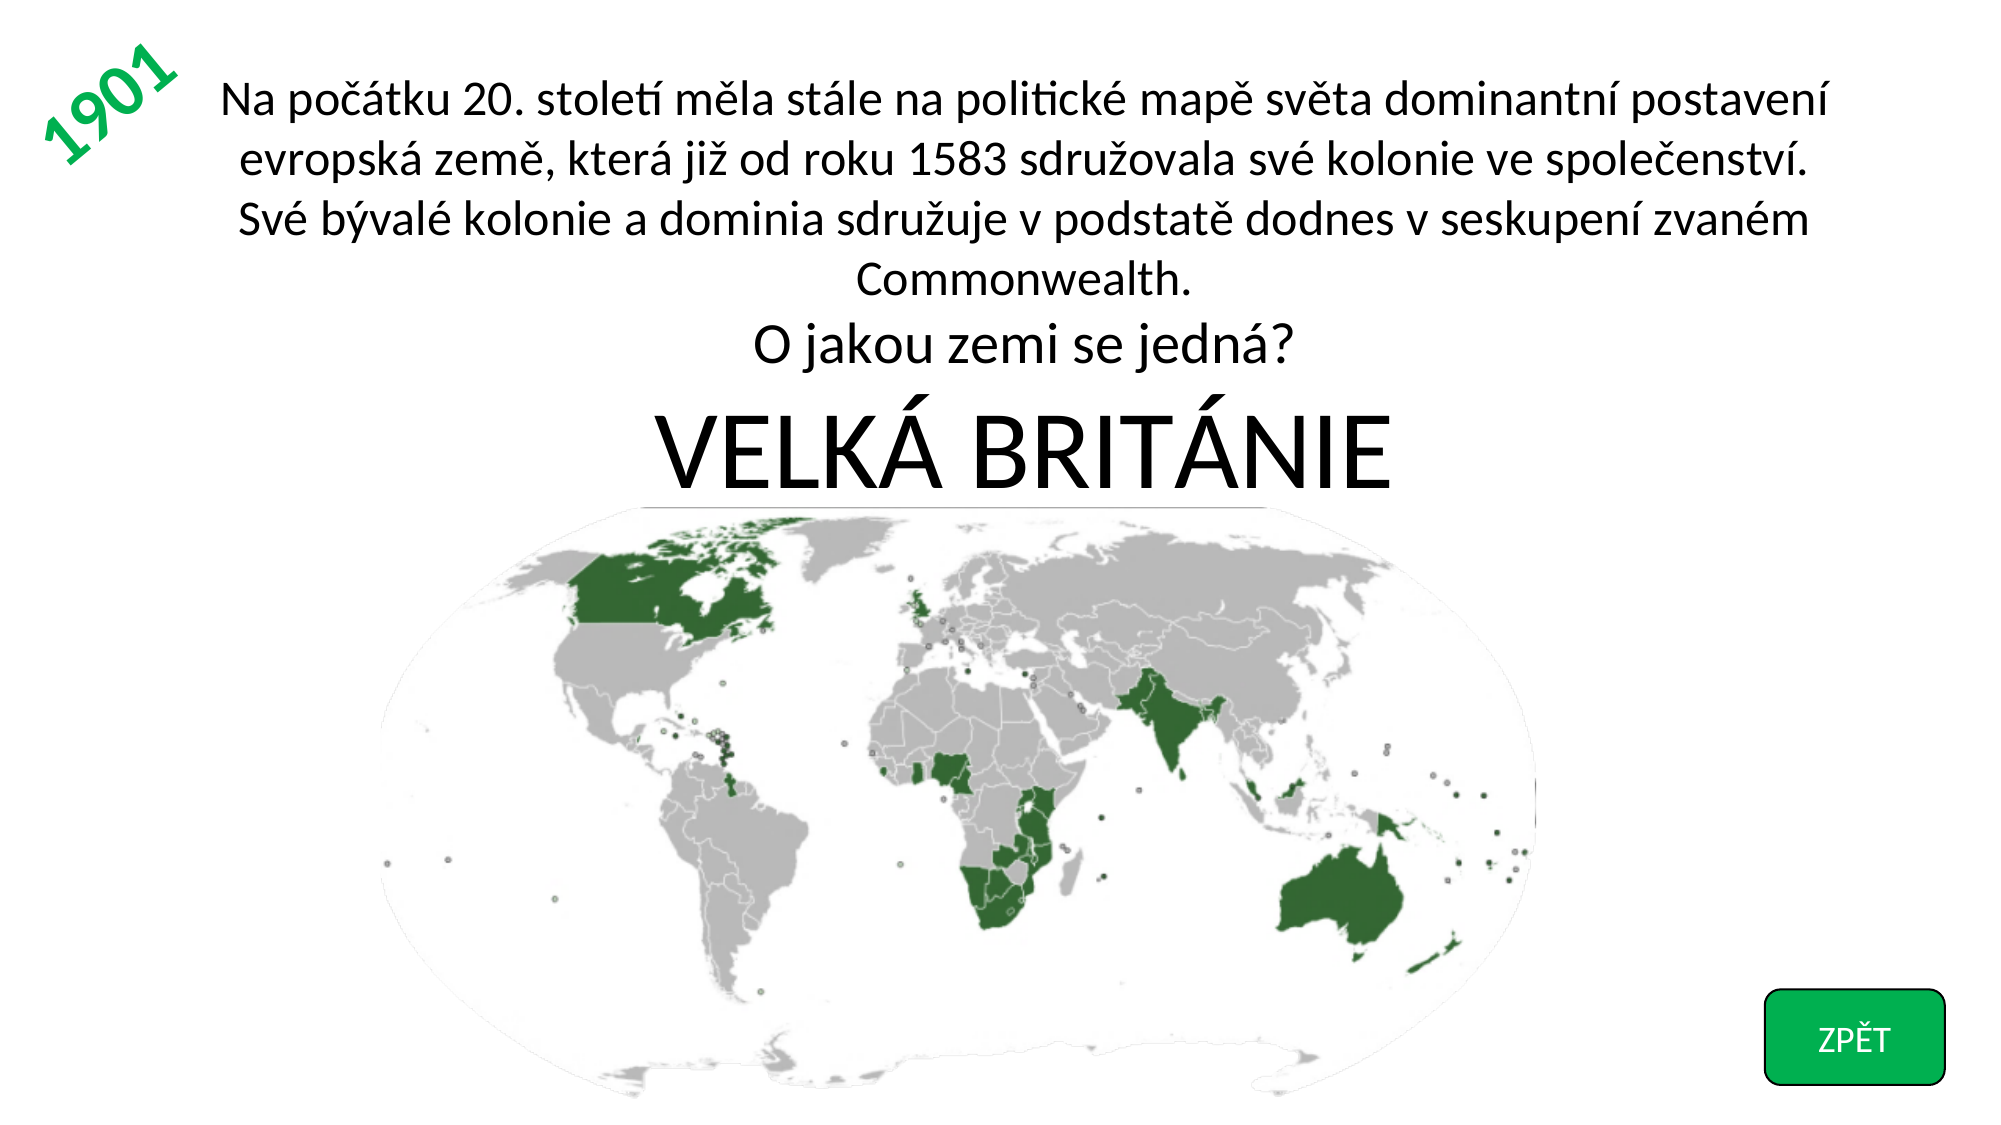

1901
Na počátku 20. století měla stále na politické mapě světa dominantní postavení evropská země, která již od roku 1583 sdružovala své kolonie ve společenství. Své bývalé kolonie a dominia sdružuje v podstatě dodnes v seskupení zvaném Commonwealth.
O jakou zemi se jedná?
VELKÁ BRITÁNIE
ZPĚT